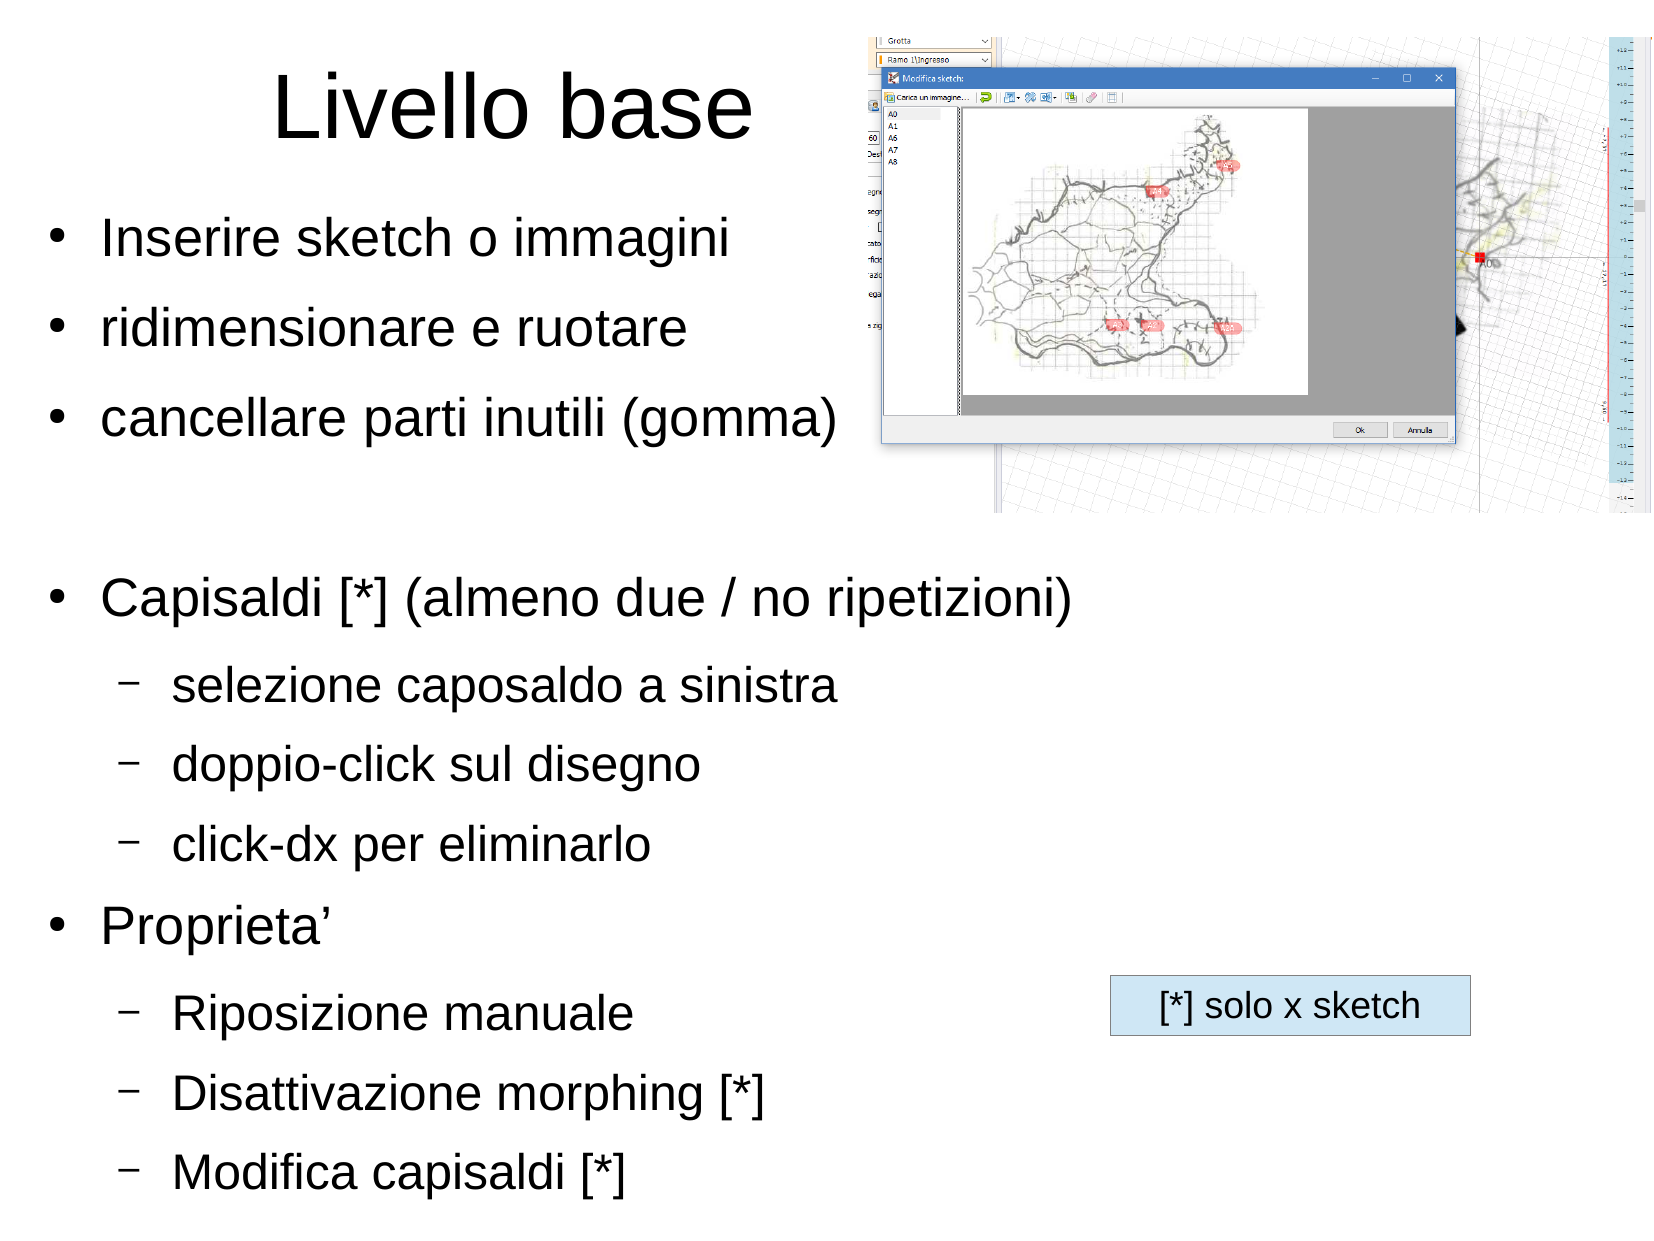

# Livello base
Inserire sketch o immagini
ridimensionare e ruotare
cancellare parti inutili (gomma)
Capisaldi [*] (almeno due / no ripetizioni)
selezione caposaldo a sinistra
doppio-click sul disegno
click-dx per eliminarlo
Proprieta’
Riposizione manuale
Disattivazione morphing [*]
Modifica capisaldi [*]
[*] solo x sketch